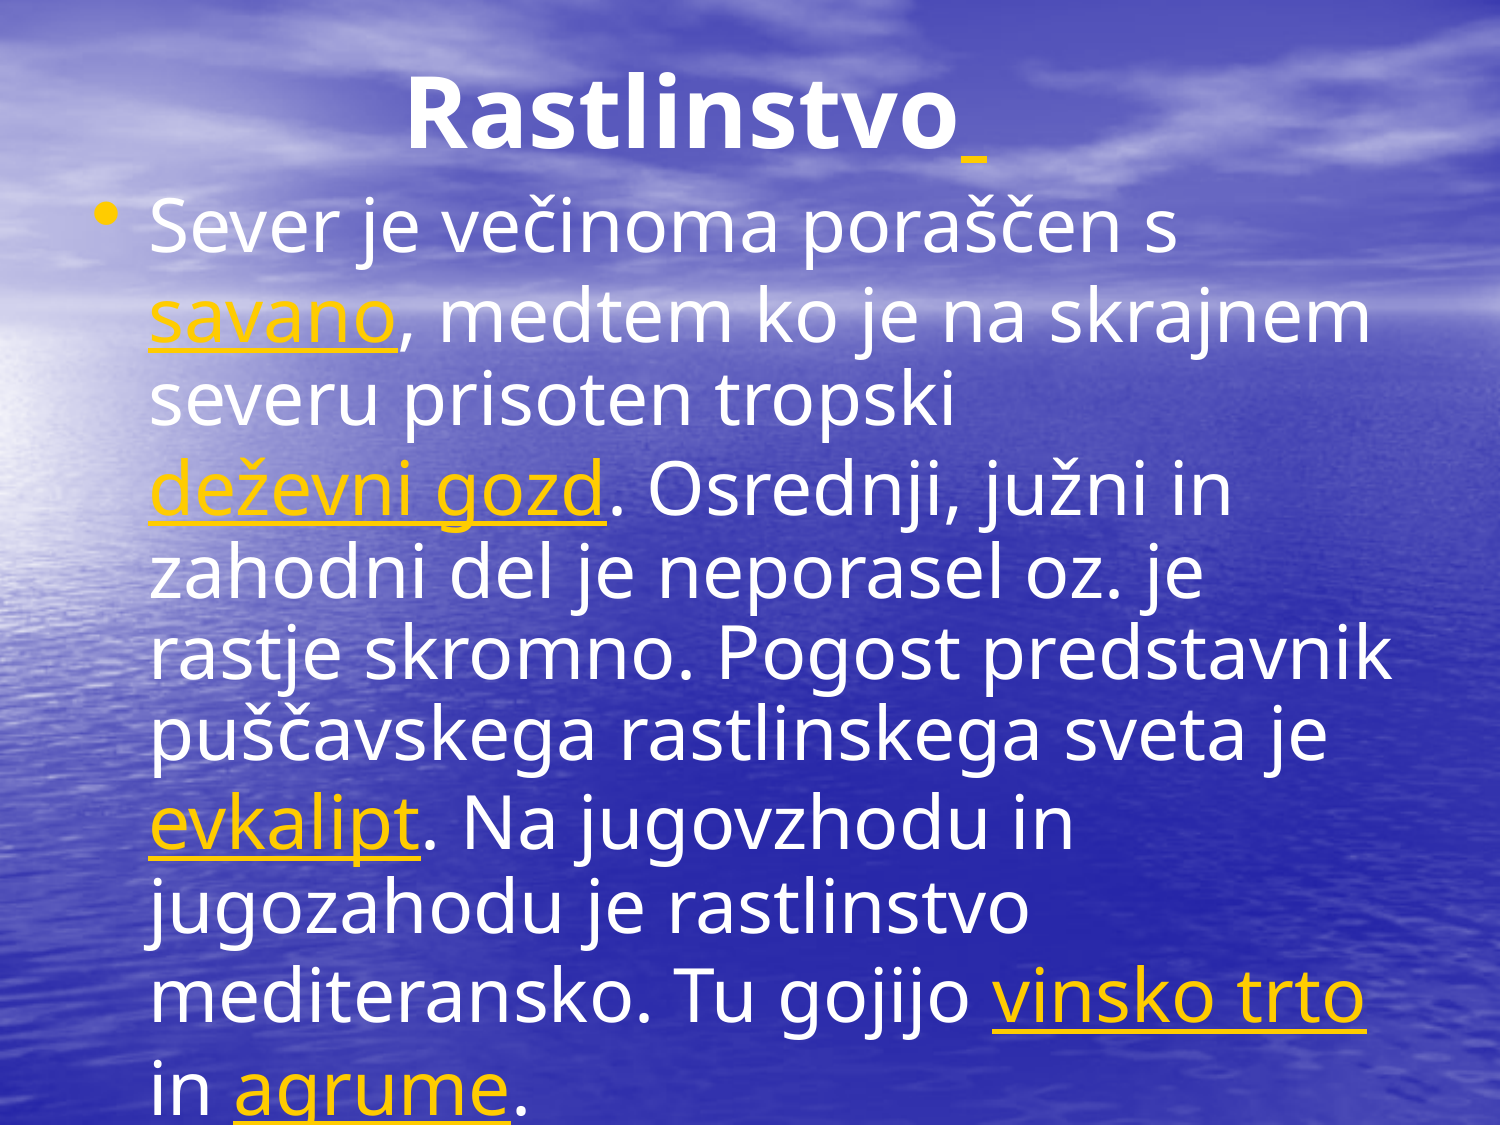

# Rastlinstvo
Sever je večinoma poraščen s savano, medtem ko je na skrajnem severu prisoten tropski deževni gozd. Osrednji, južni in zahodni del je neporasel oz. je rastje skromno. Pogost predstavnik puščavskega rastlinskega sveta je evkalipt. Na jugovzhodu in jugozahodu je rastlinstvo mediteransko. Tu gojijo vinsko trto in agrume.